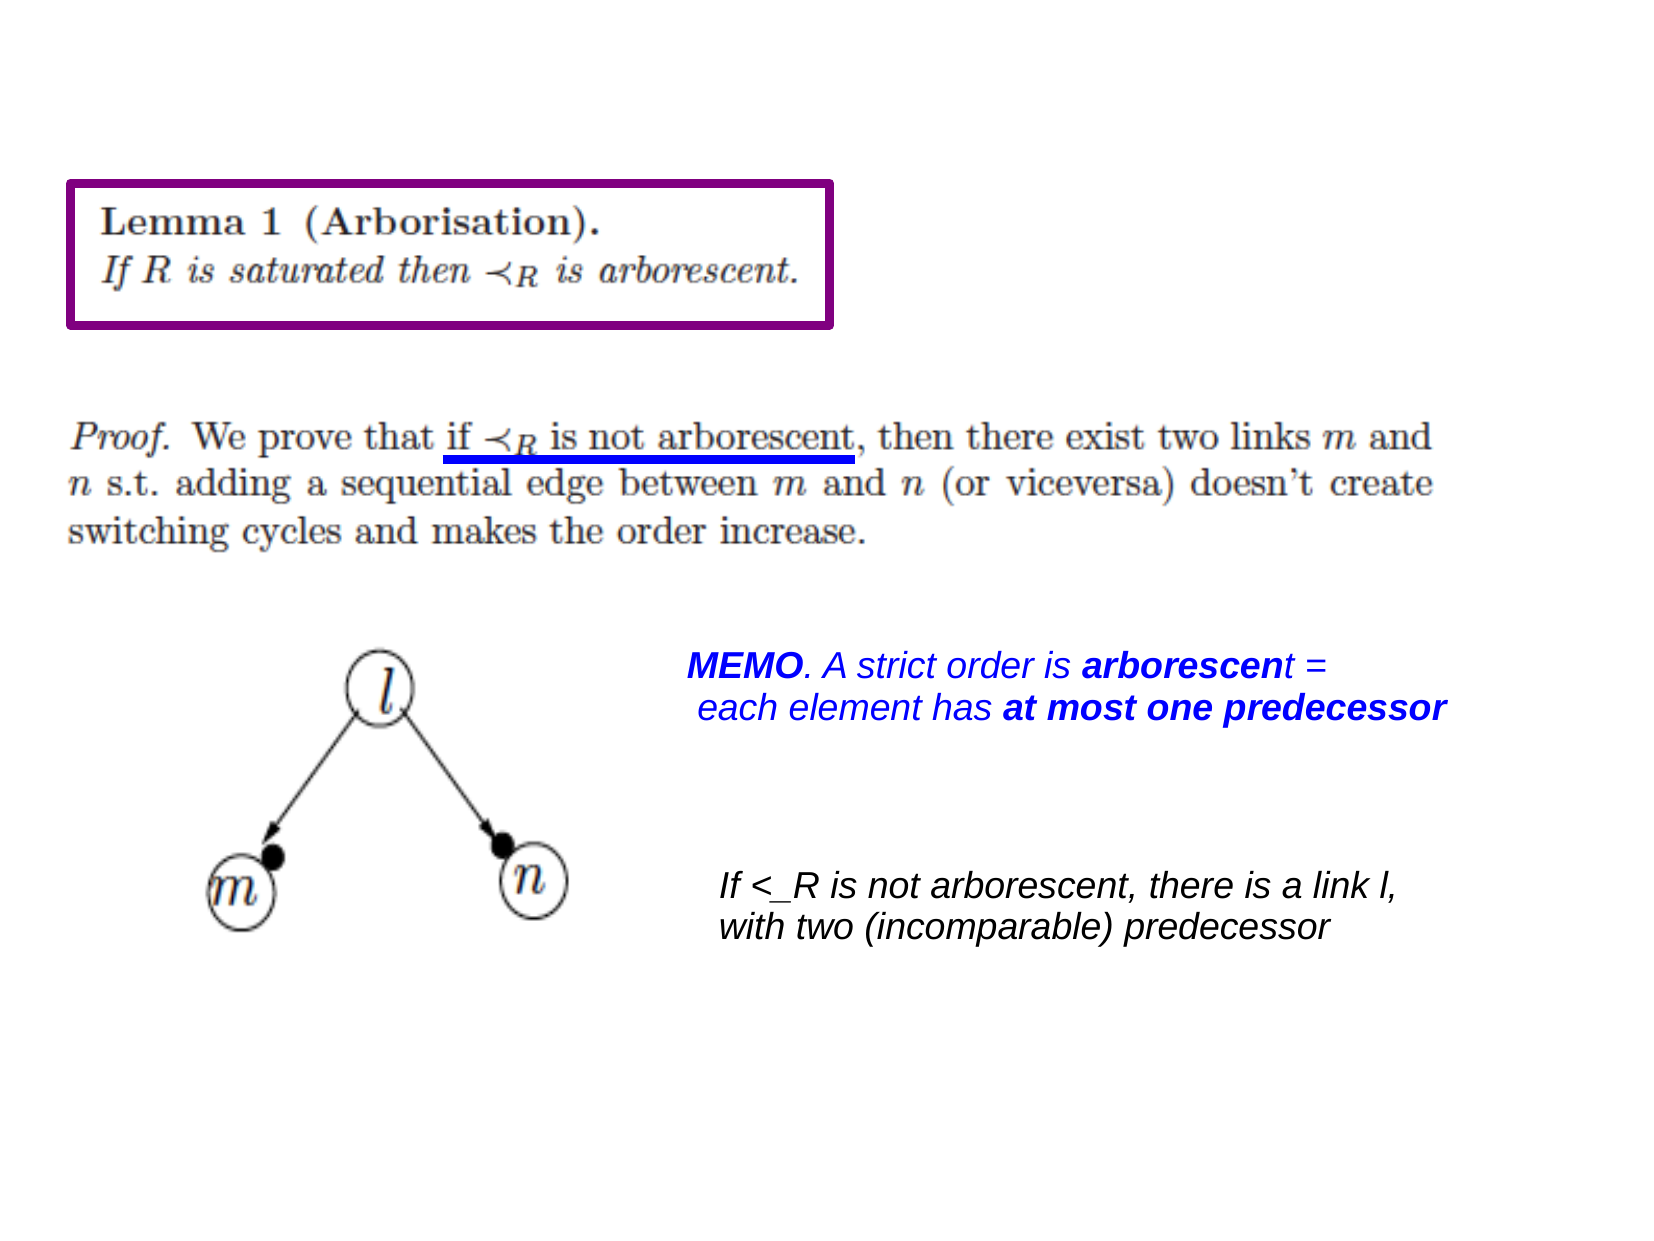

MEMO. A strict order is arborescent =
 each element has at most one predecessor
If <_R is not arborescent, there is a link l,
with two (incomparable) predecessor